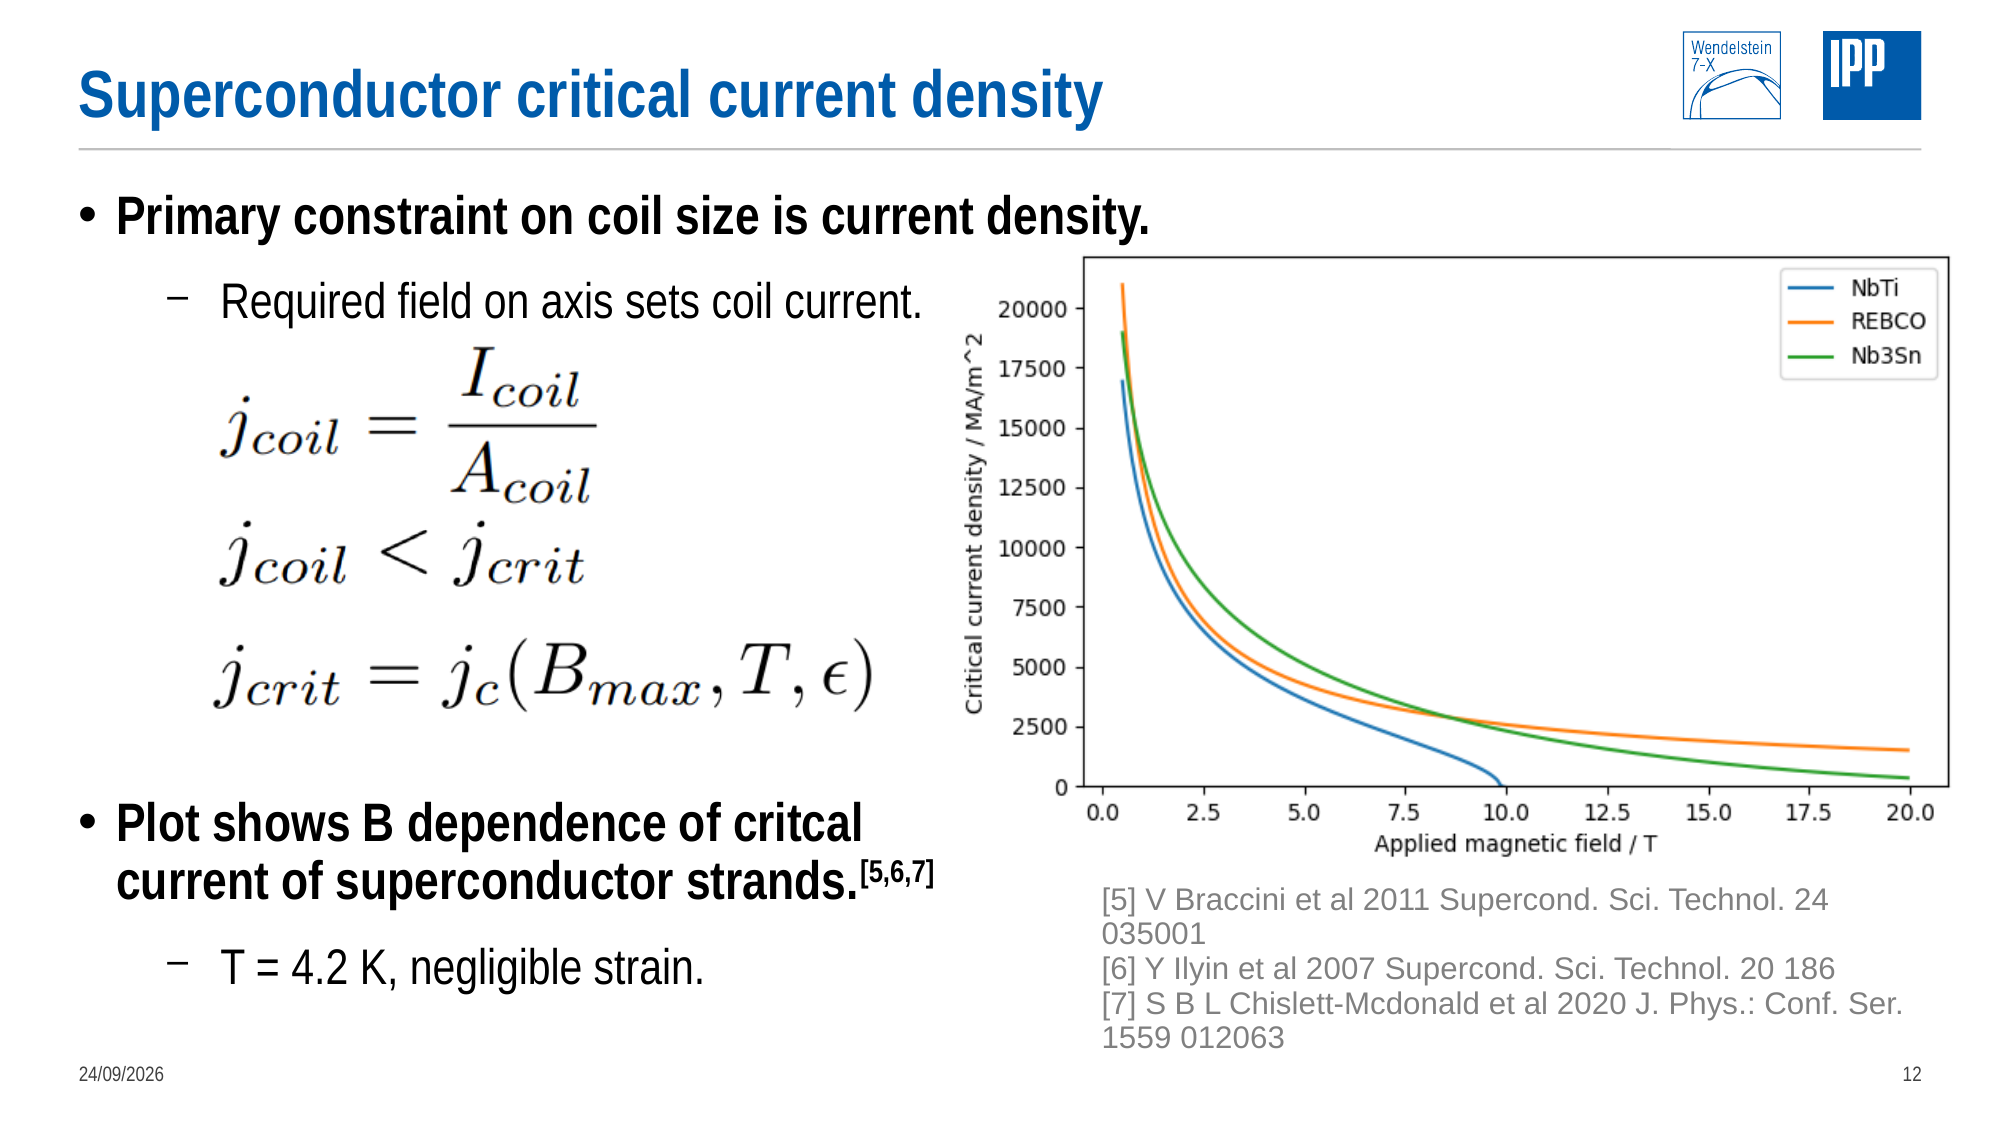

# Superconductor critical current density
Primary constraint on coil size is current density.
Required field on axis sets coil current.
Plot shows B dependence of critcal
current of superconductor strands.[5,6,7]
T = 4.2 K, negligible strain.
[5] V Braccini et al 2011 Supercond. Sci. Technol. 24 035001
[6] Y Ilyin et al 2007 Supercond. Sci. Technol. 20 186
[7] S B L Chislett-Mcdonald et al 2020 J. Phys.: Conf. Ser. 1559 012063